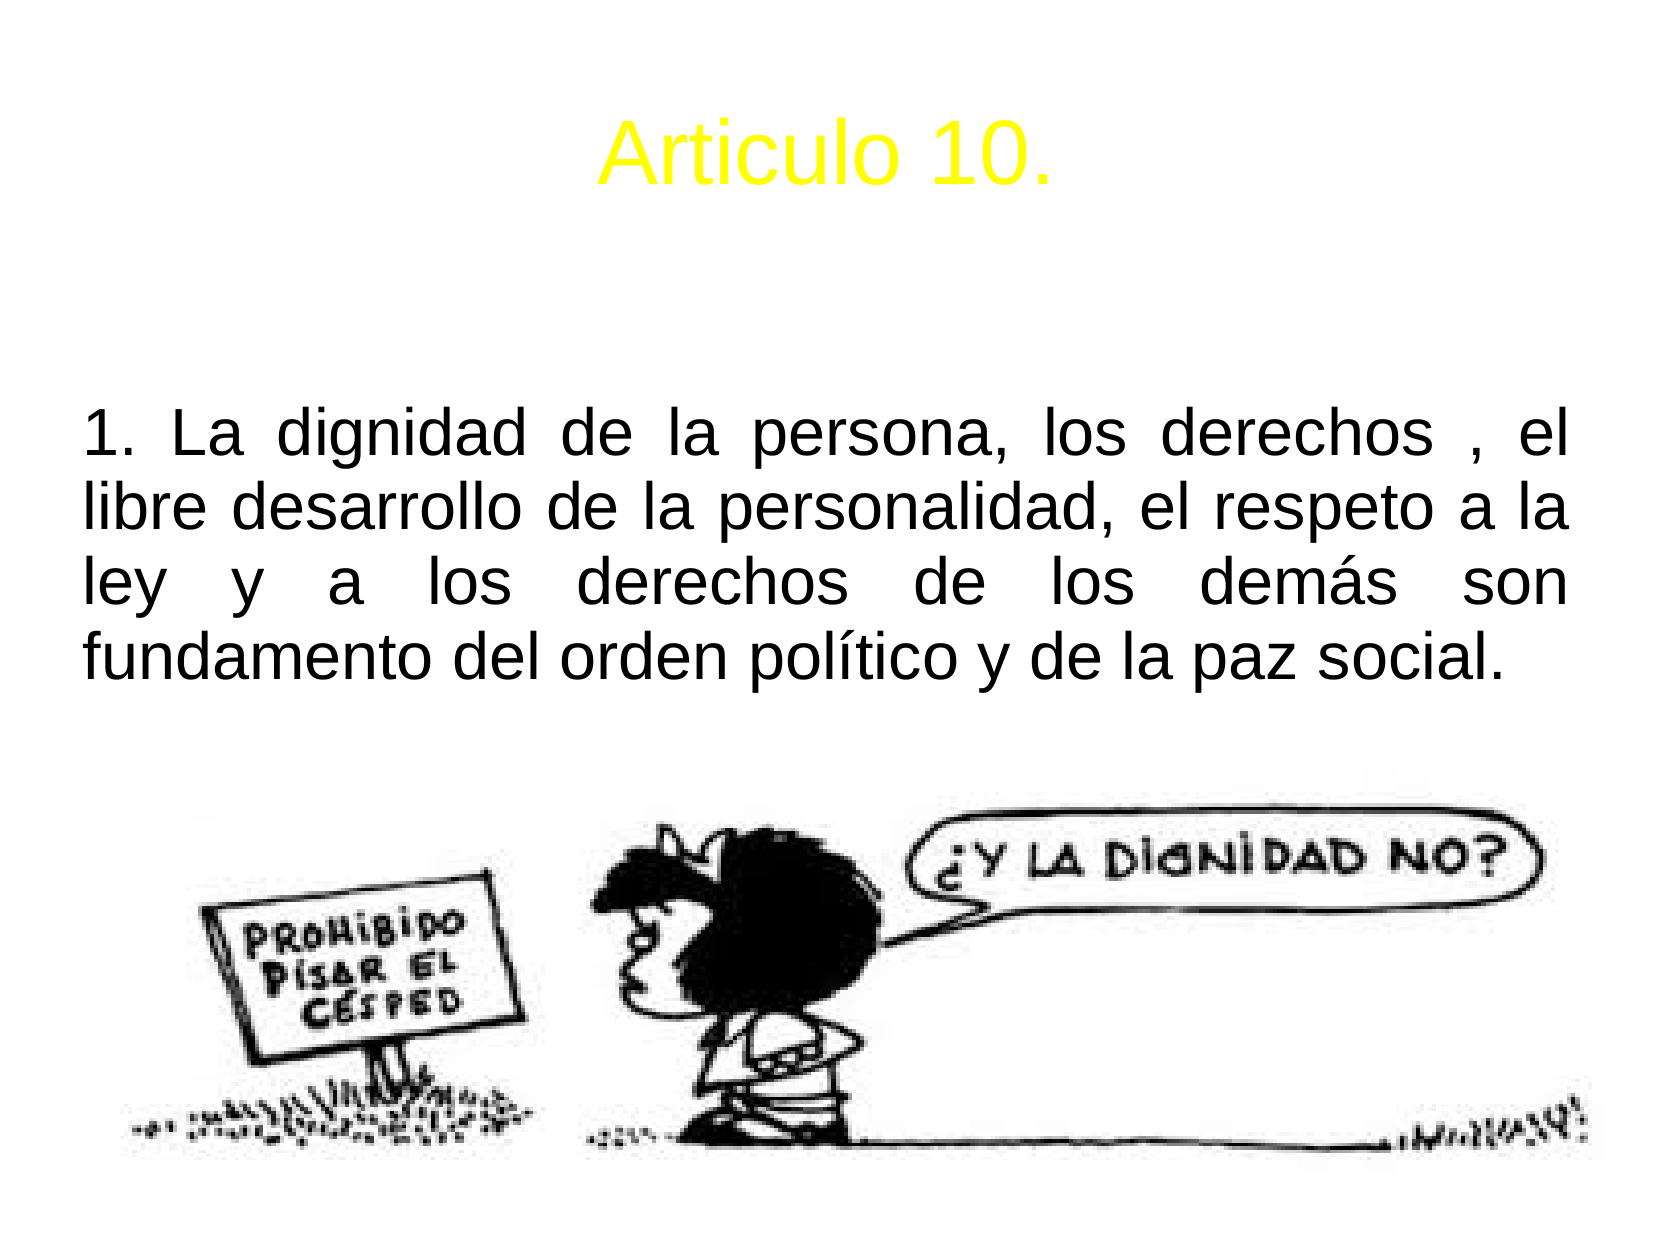

# Articulo 10.
1. La dignidad de la persona, los derechos , el libre desarrollo de la personalidad, el respeto a la ley y a los derechos de los demás son fundamento del orden político y de la paz social.